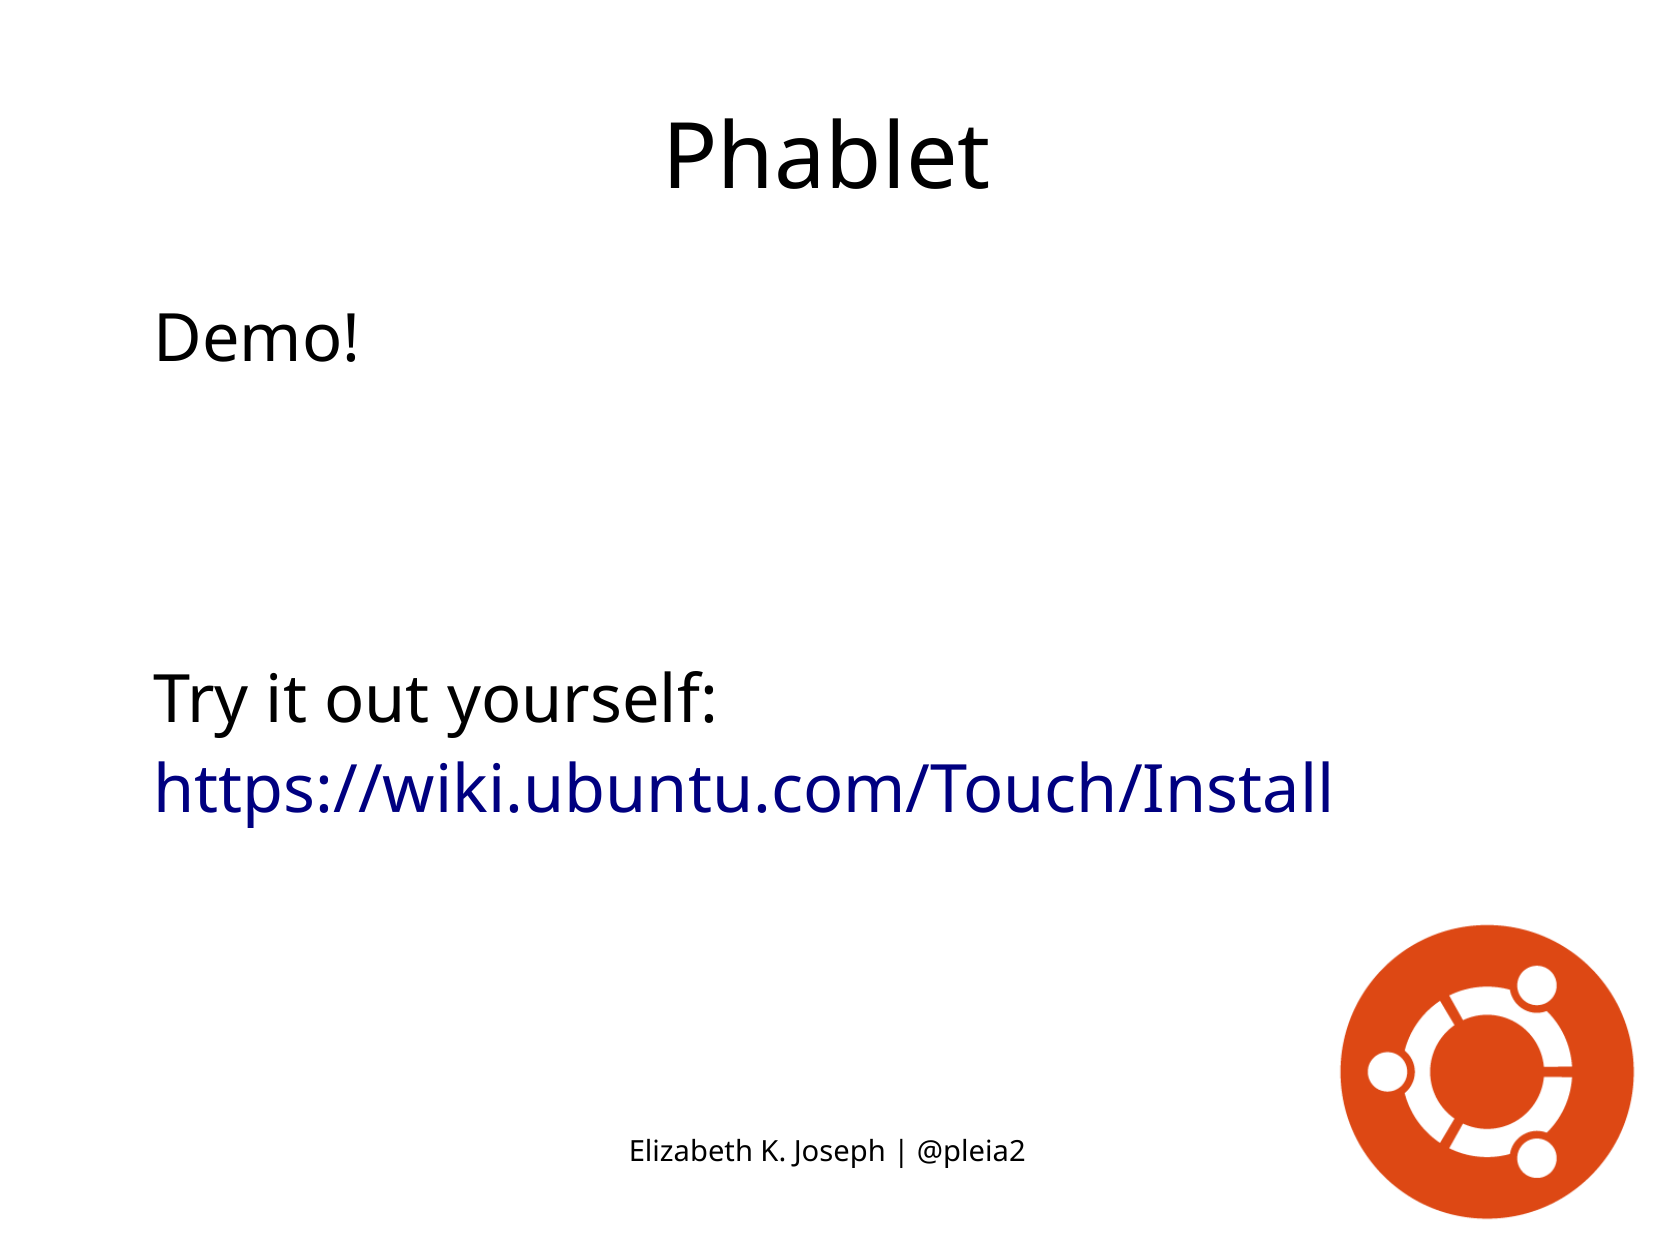

# Phablet
Demo!
Try it out yourself: https://wiki.ubuntu.com/Touch/Install
Elizabeth K. Joseph | @pleia2